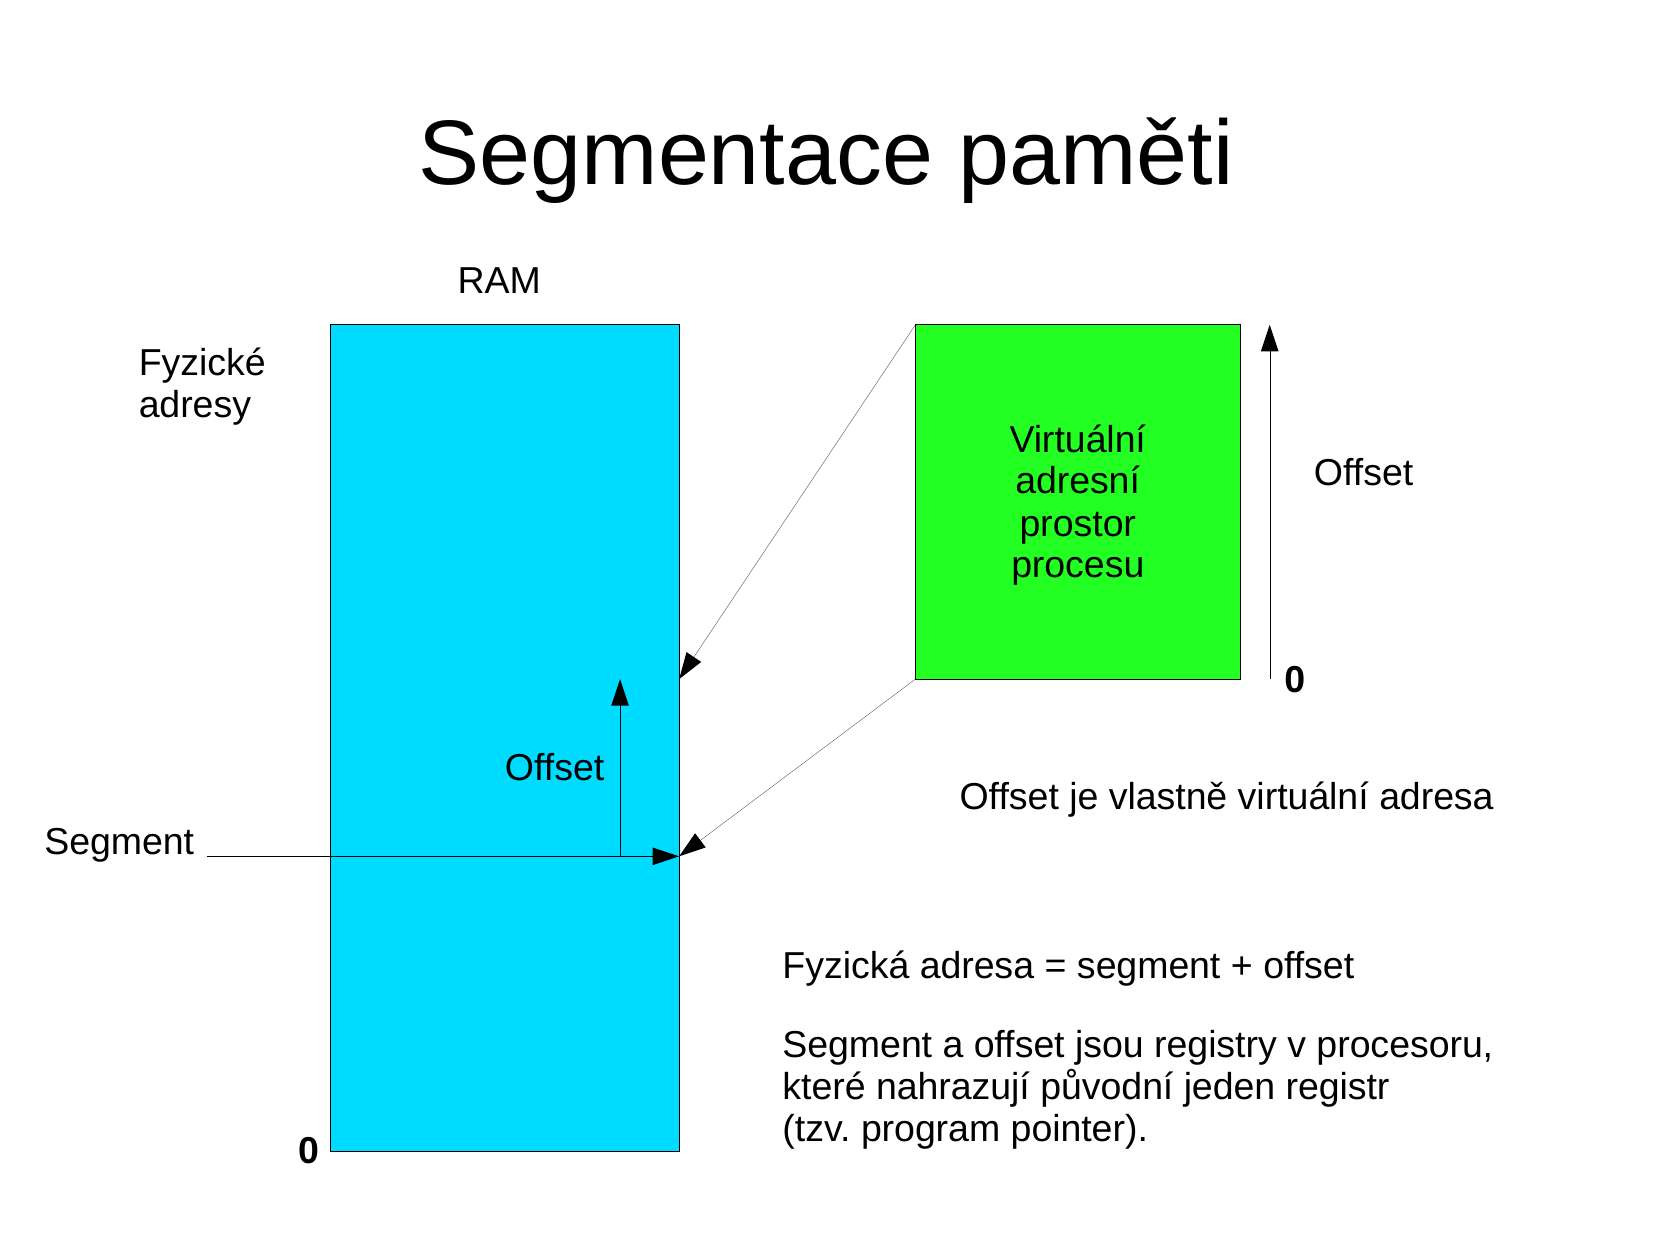

# Segmentace paměti
RAM
Virtuální
adresní
prostor
procesu
Fyzické adresy
Offset
0
Offset
Offset je vlastně virtuální adresa
Segment
Fyzická adresa = segment + offset
Segment a offset jsou registry v procesoru,
které nahrazují původní jeden registr
(tzv. program pointer).
0